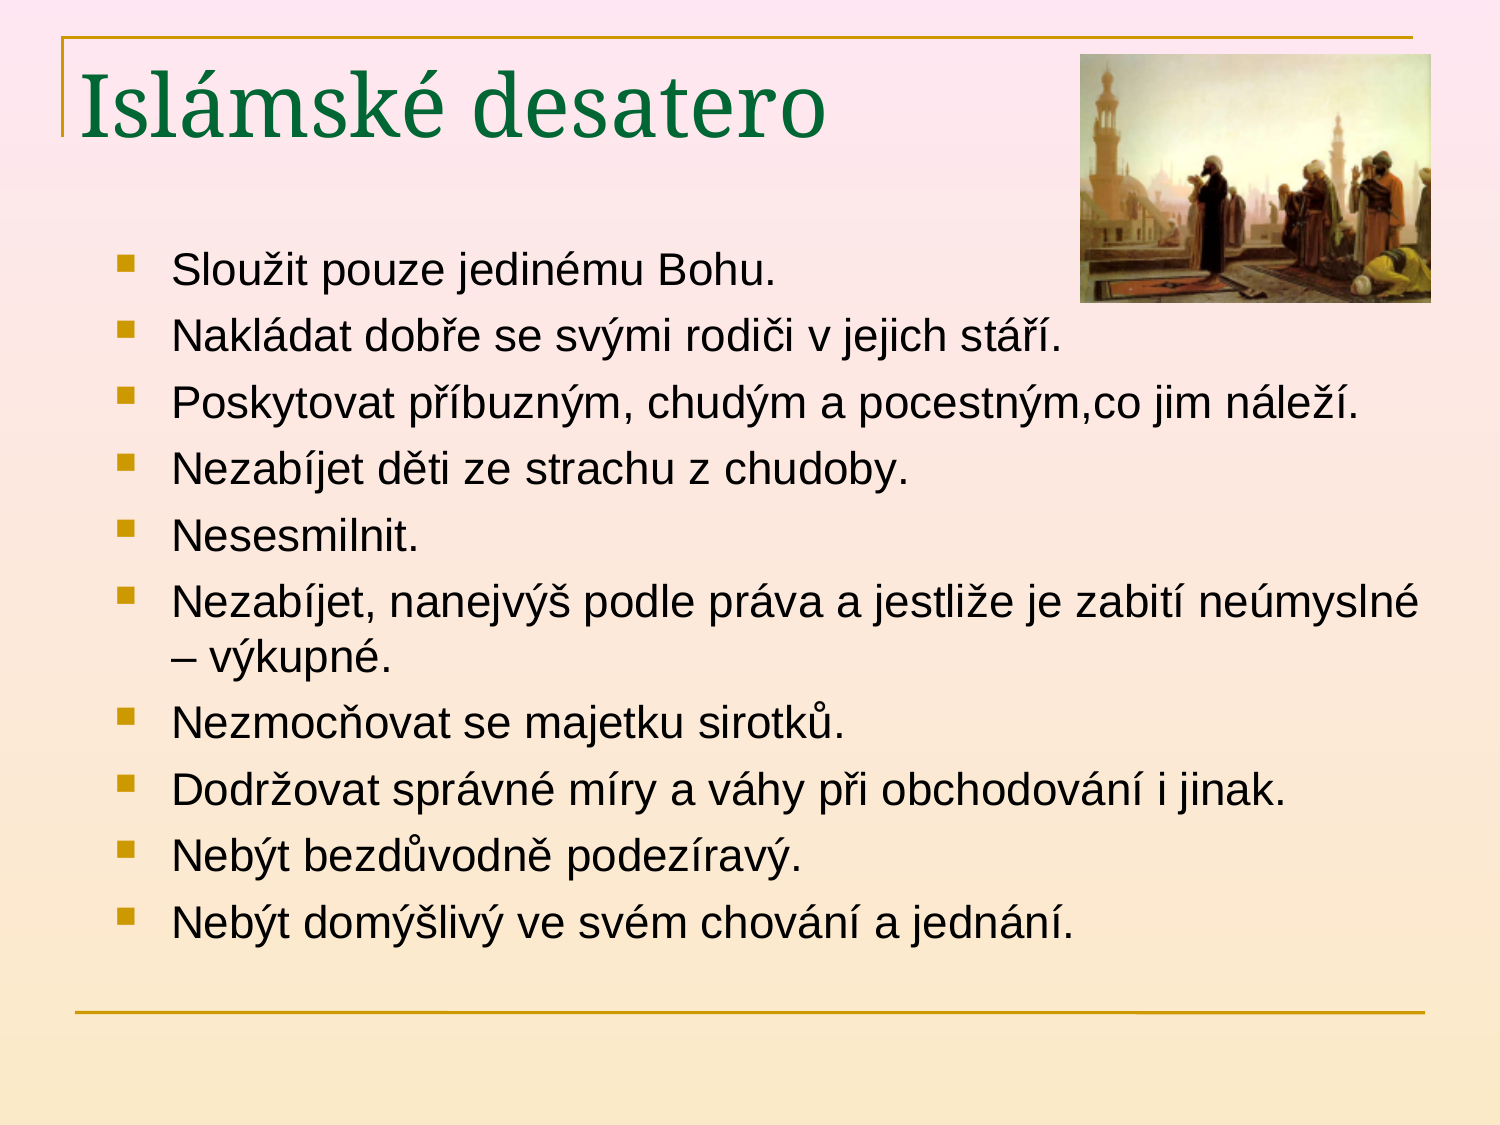

Islámské desatero
# Sloužit pouze jedinému Bohu.
Nakládat dobře se svými rodiči v jejich stáří.
Poskytovat příbuzným, chudým a pocestným,co jim náleží.
Nezabíjet děti ze strachu z chudoby.
Nesesmilnit.
Nezabíjet, nanejvýš podle práva a jestliže je zabití neúmyslné – výkupné.
Nezmocňovat se majetku sirotků.
Dodržovat správné míry a váhy při obchodování i jinak.
Nebýt bezdůvodně podezíravý.
Nebýt domýšlivý ve svém chování a jednání.